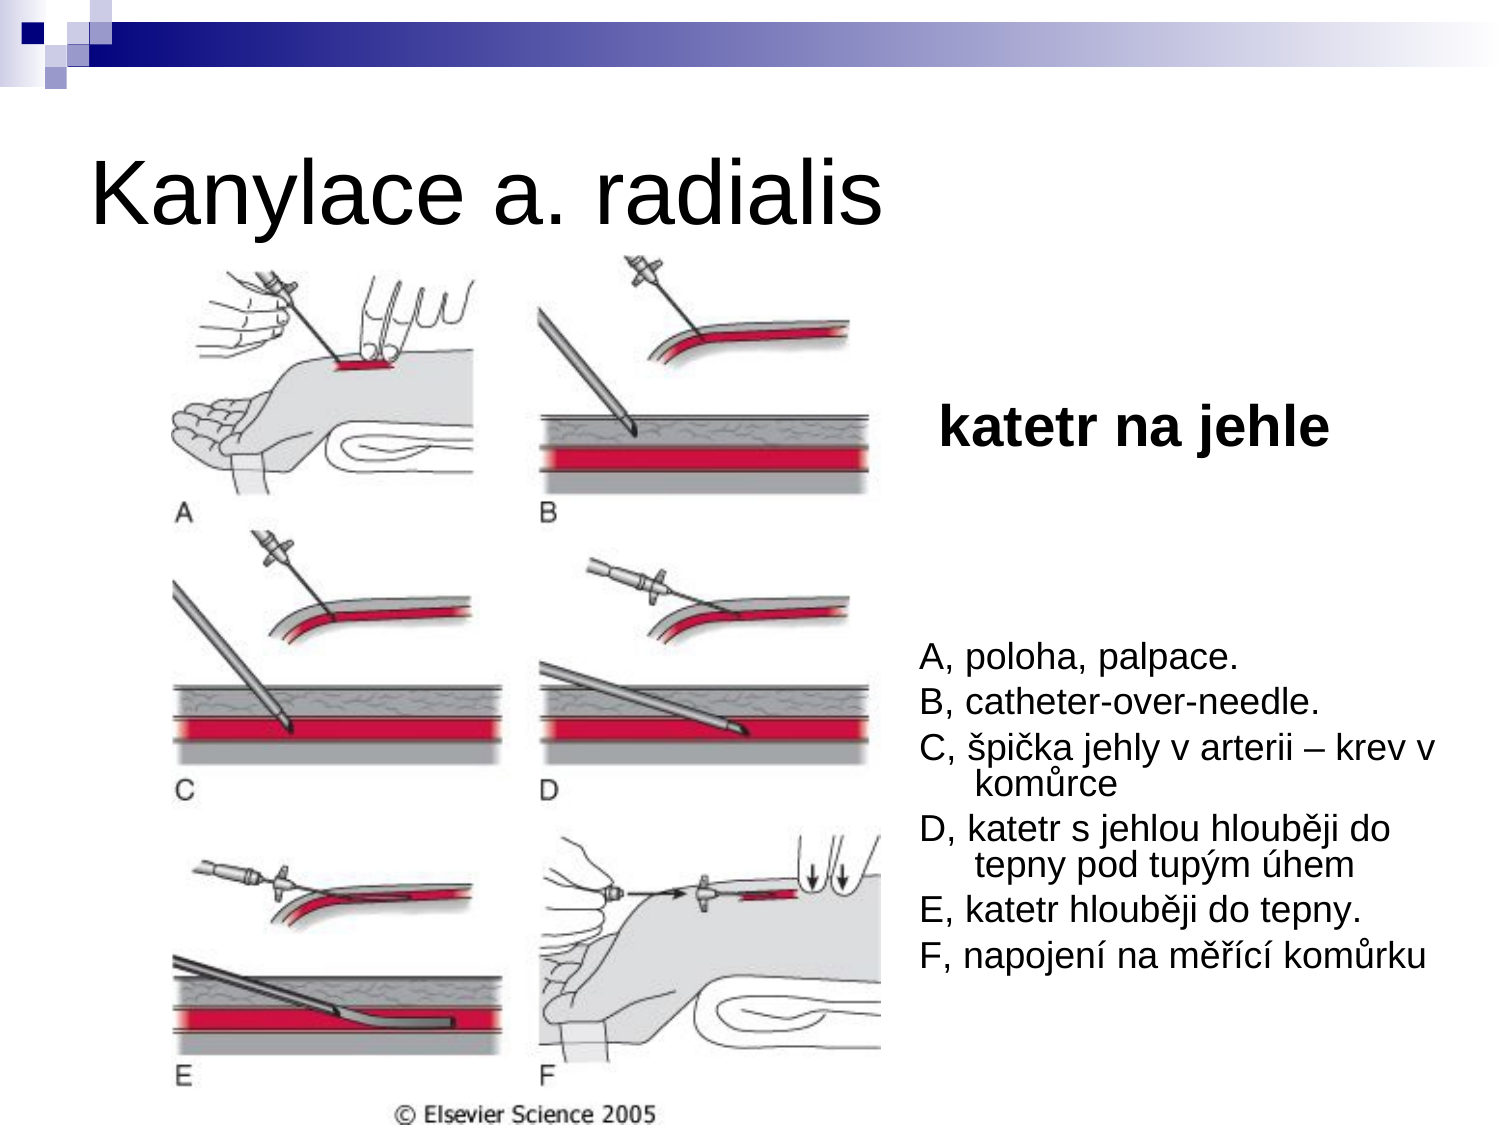

# Kanylace a. radialis
katetr na jehle
A, poloha, palpace.
B, catheter-over-needle.
C, špička jehly v arterii – krev v komůrce
D, katetr s jehlou hlouběji do tepny pod tupým úhem
E, katetr hlouběji do tepny.
F, napojení na měřící komůrku